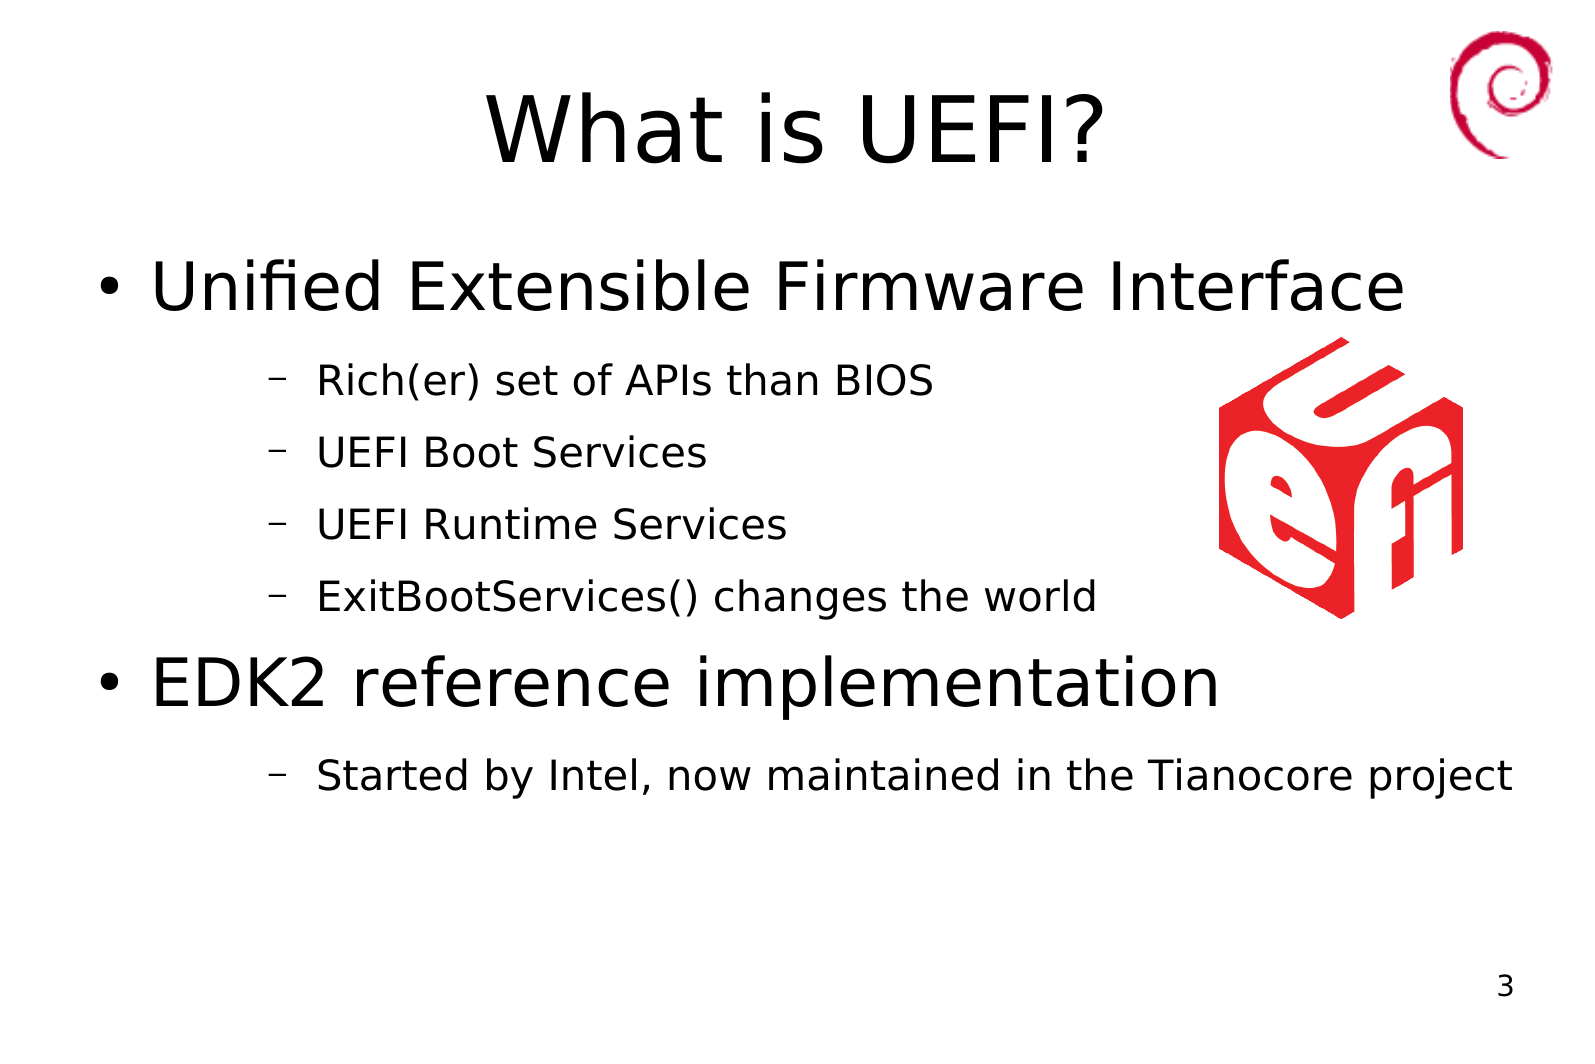

# What is UEFI?
Unified Extensible Firmware Interface
Rich(er) set of APIs than BIOS
UEFI Boot Services
UEFI Runtime Services
ExitBootServices() changes the world
EDK2 reference implementation
Started by Intel, now maintained in the Tianocore project
3